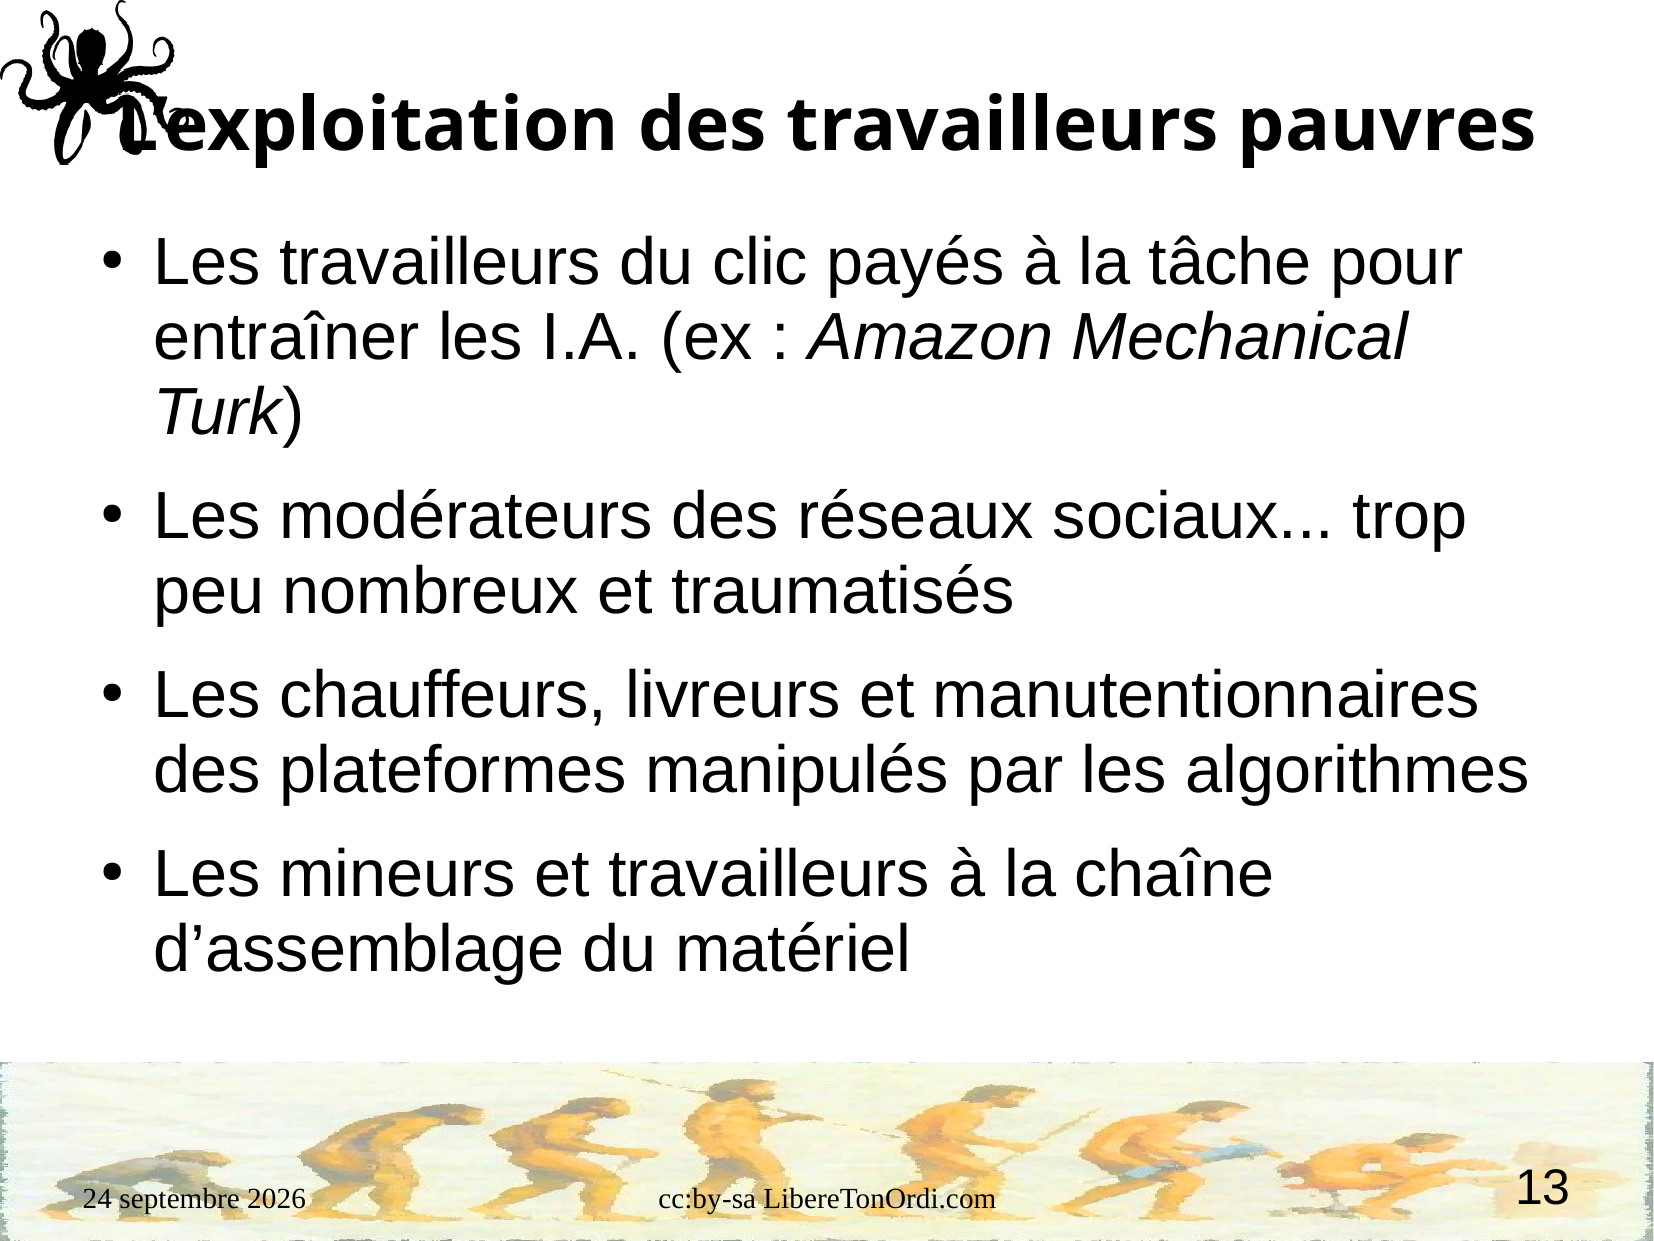

# L’exploitation des travailleurs pauvres
Les travailleurs du clic payés à la tâche pour entraîner les I.A. (ex : Amazon Mechanical Turk)
Les modérateurs des réseaux sociaux... trop peu nombreux et traumatisés
Les chauffeurs, livreurs et manutentionnaires des plateformes manipulés par les algorithmes
Les mineurs et travailleurs à la chaîne d’assemblage du matériel
cc:by-sa LibereTonOrdi.com
13